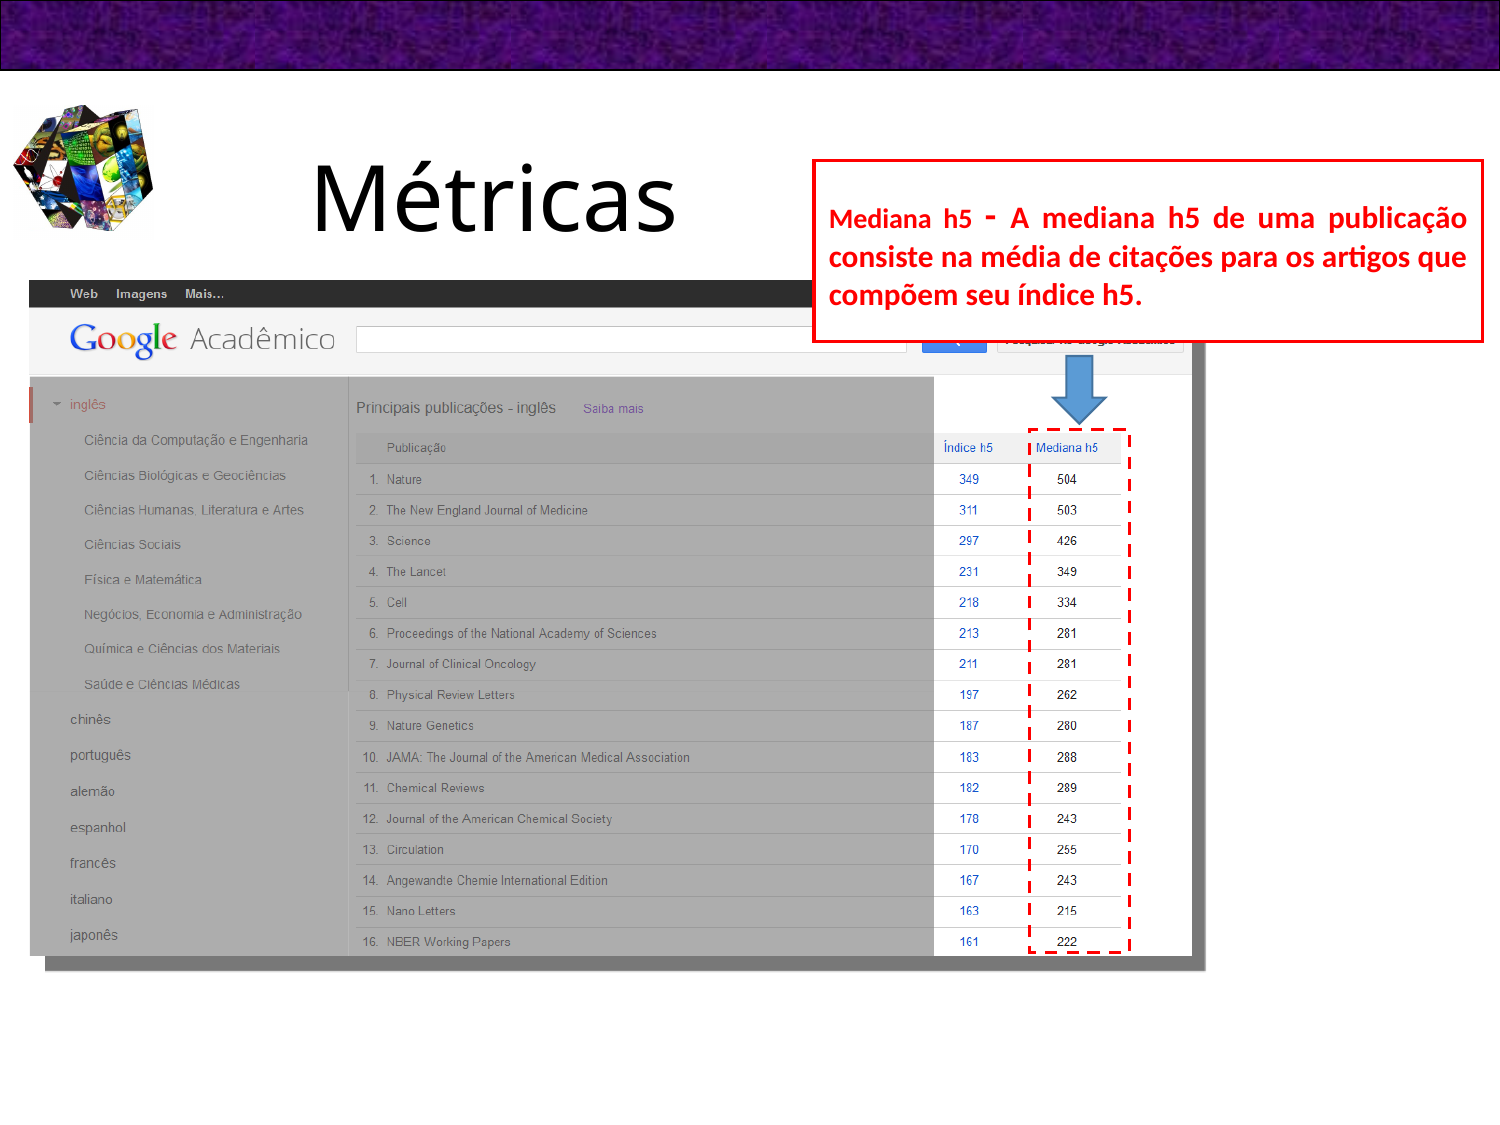

# Métricas
Mediana h5 - A mediana h5 de uma publicação consiste na média de citações para os artigos que compõem seu índice h5.